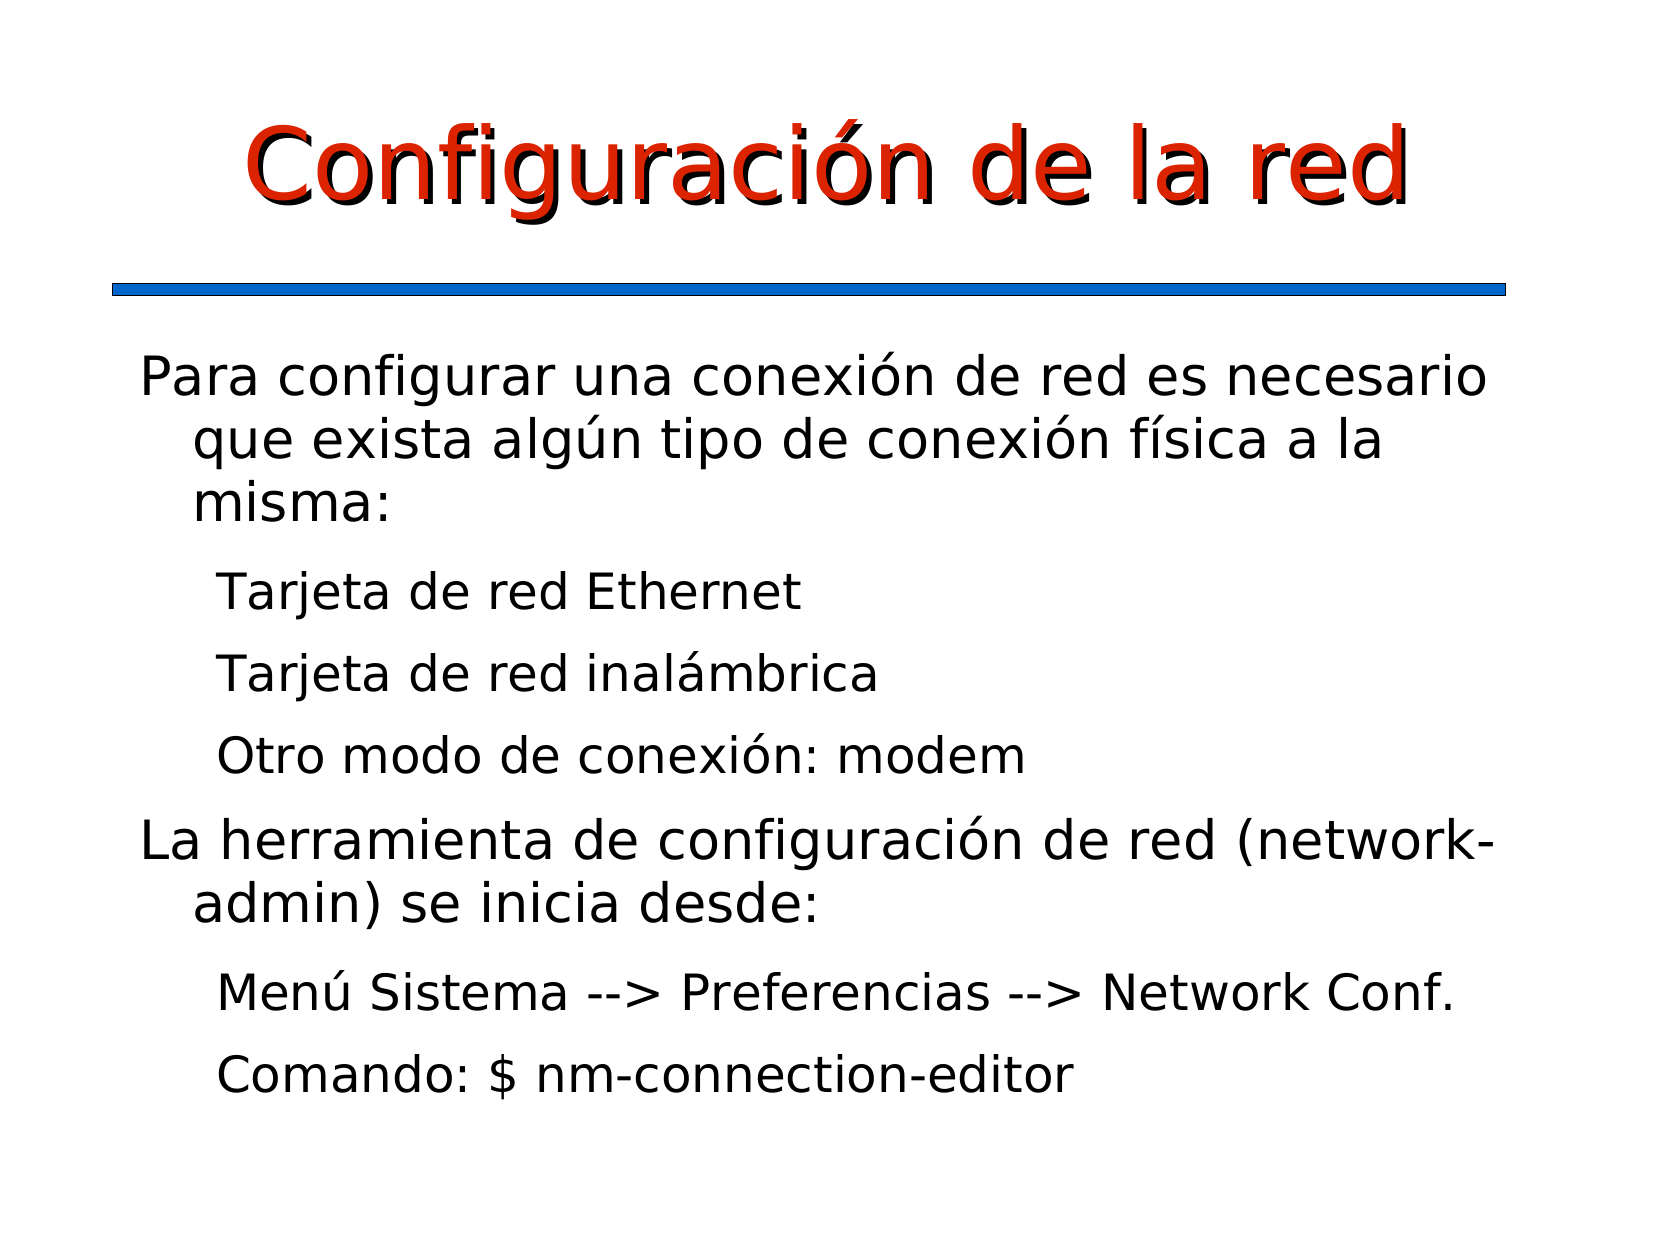

Configuración de la red
# Para configurar una conexión de red es necesario que exista algún tipo de conexión física a la misma:
Tarjeta de red Ethernet
Tarjeta de red inalámbrica
Otro modo de conexión: modem
La herramienta de configuración de red (network-admin) se inicia desde:
Menú Sistema --> Preferencias --> Network Conf.
Comando: $ nm-connection-editor